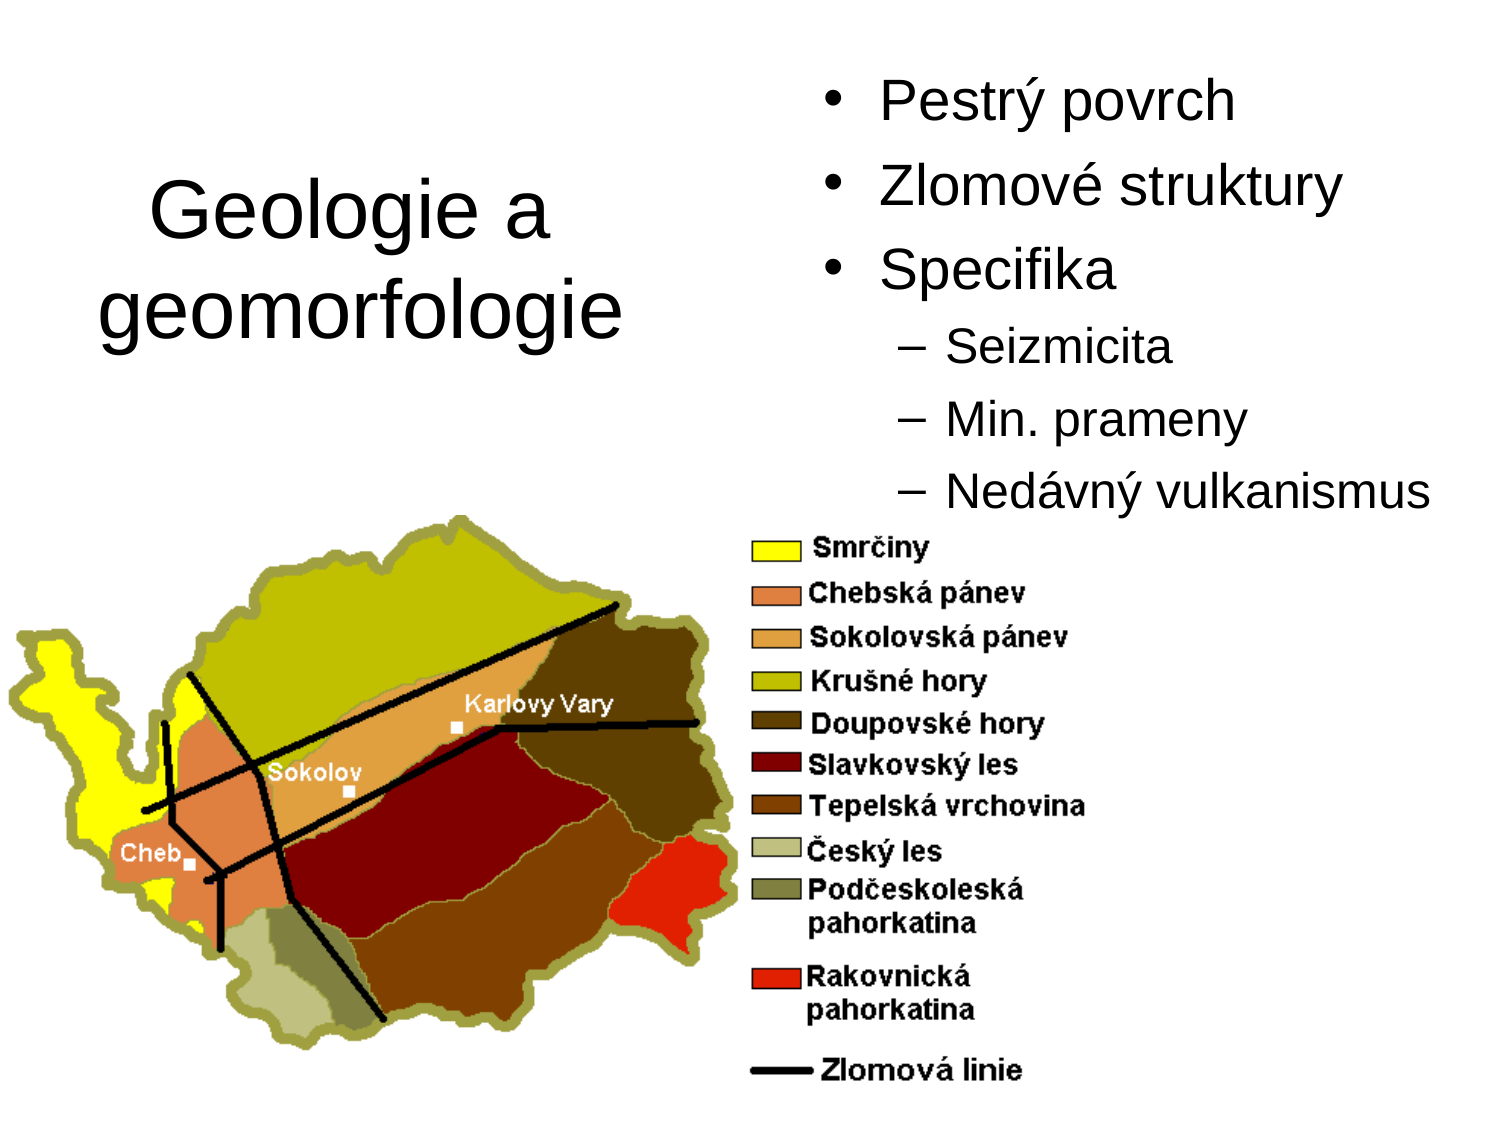

Pestrý povrch
Zlomové struktury
Specifika
Seizmicita
Min. prameny
Nedávný vulkanismus
# Geologie a geomorfologie